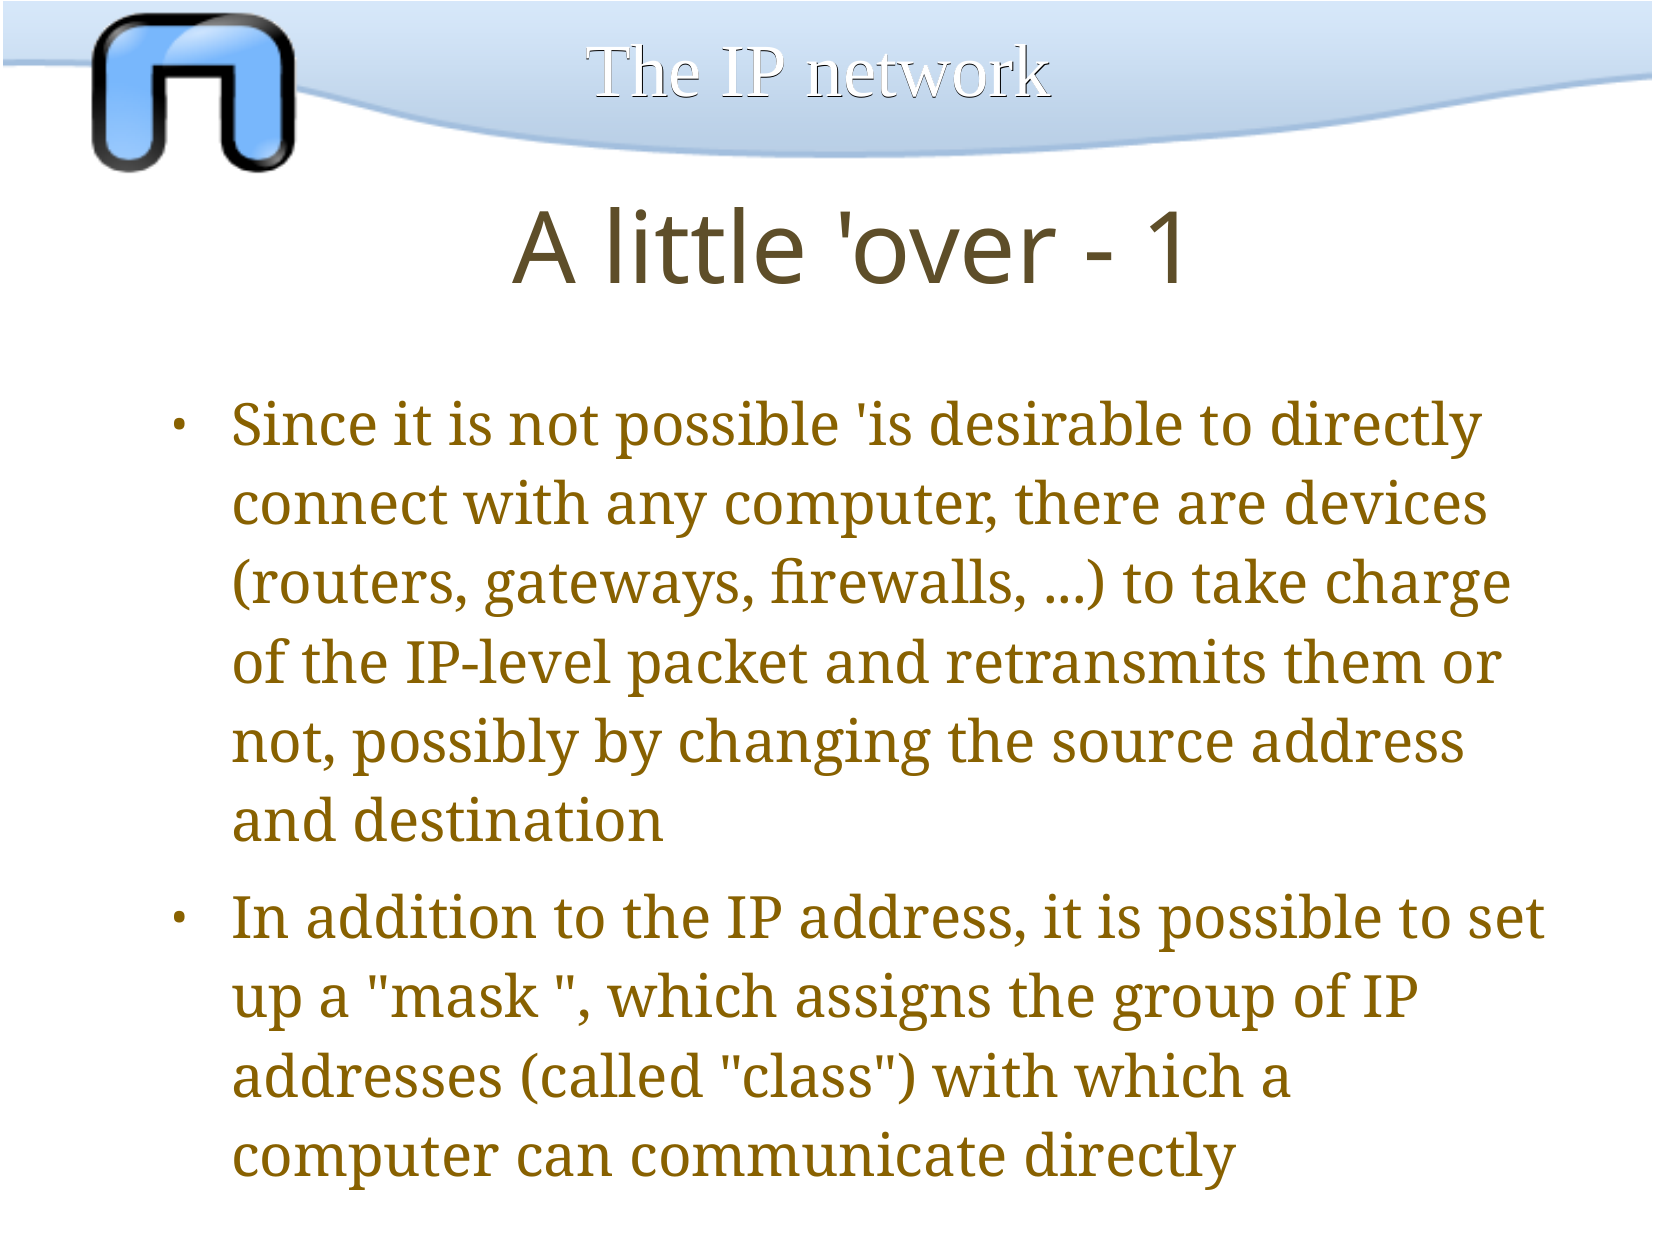

The IP network
A little 'over - 1
# Since it is not possible 'is desirable to directly connect with any computer, there are devices (routers, gateways, firewalls, ...) to take charge of the IP-level packet and retransmits them or not, possibly by changing the source address and destination
In addition to the IP address, it is possible to set up a "mask ", which assigns the group of IP addresses (called "class") with which a computer can communicate directly